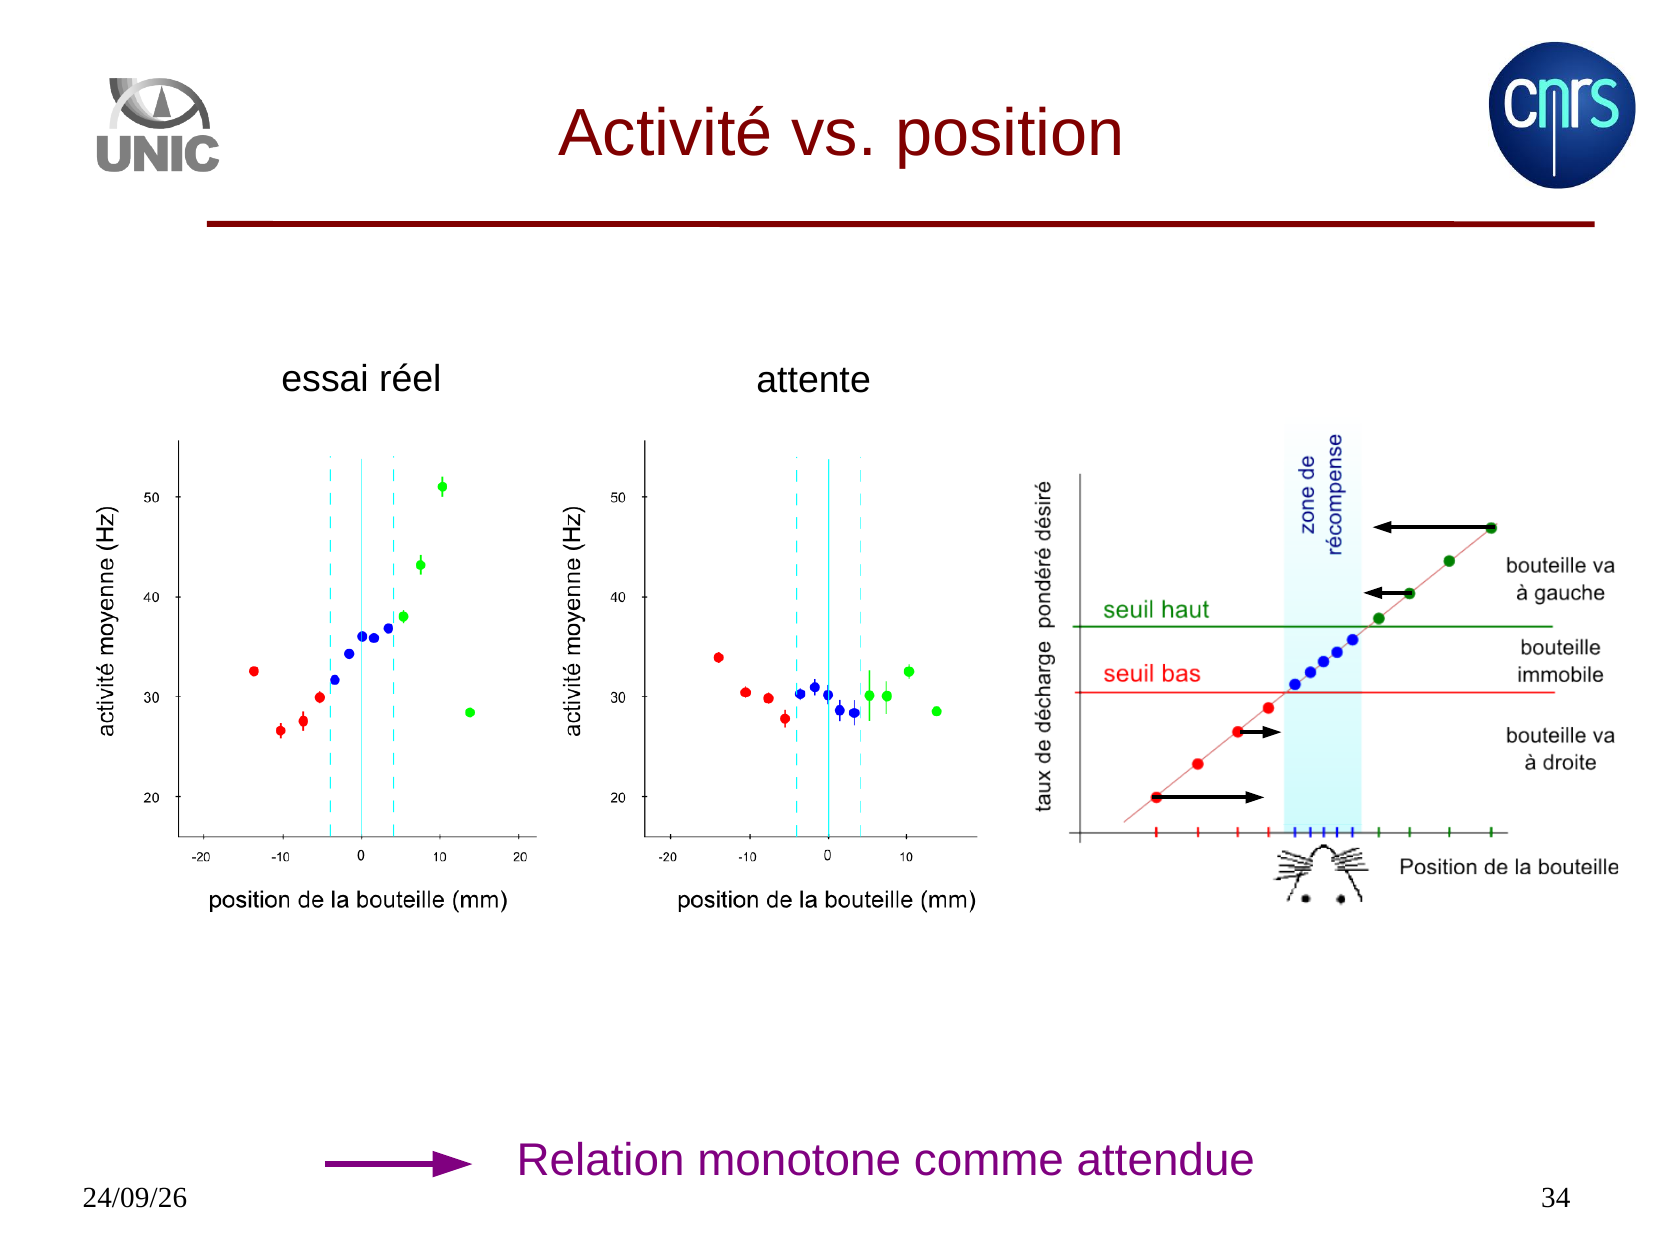

Activité vs. position
essai réel
attente
Relation monotone comme attendue